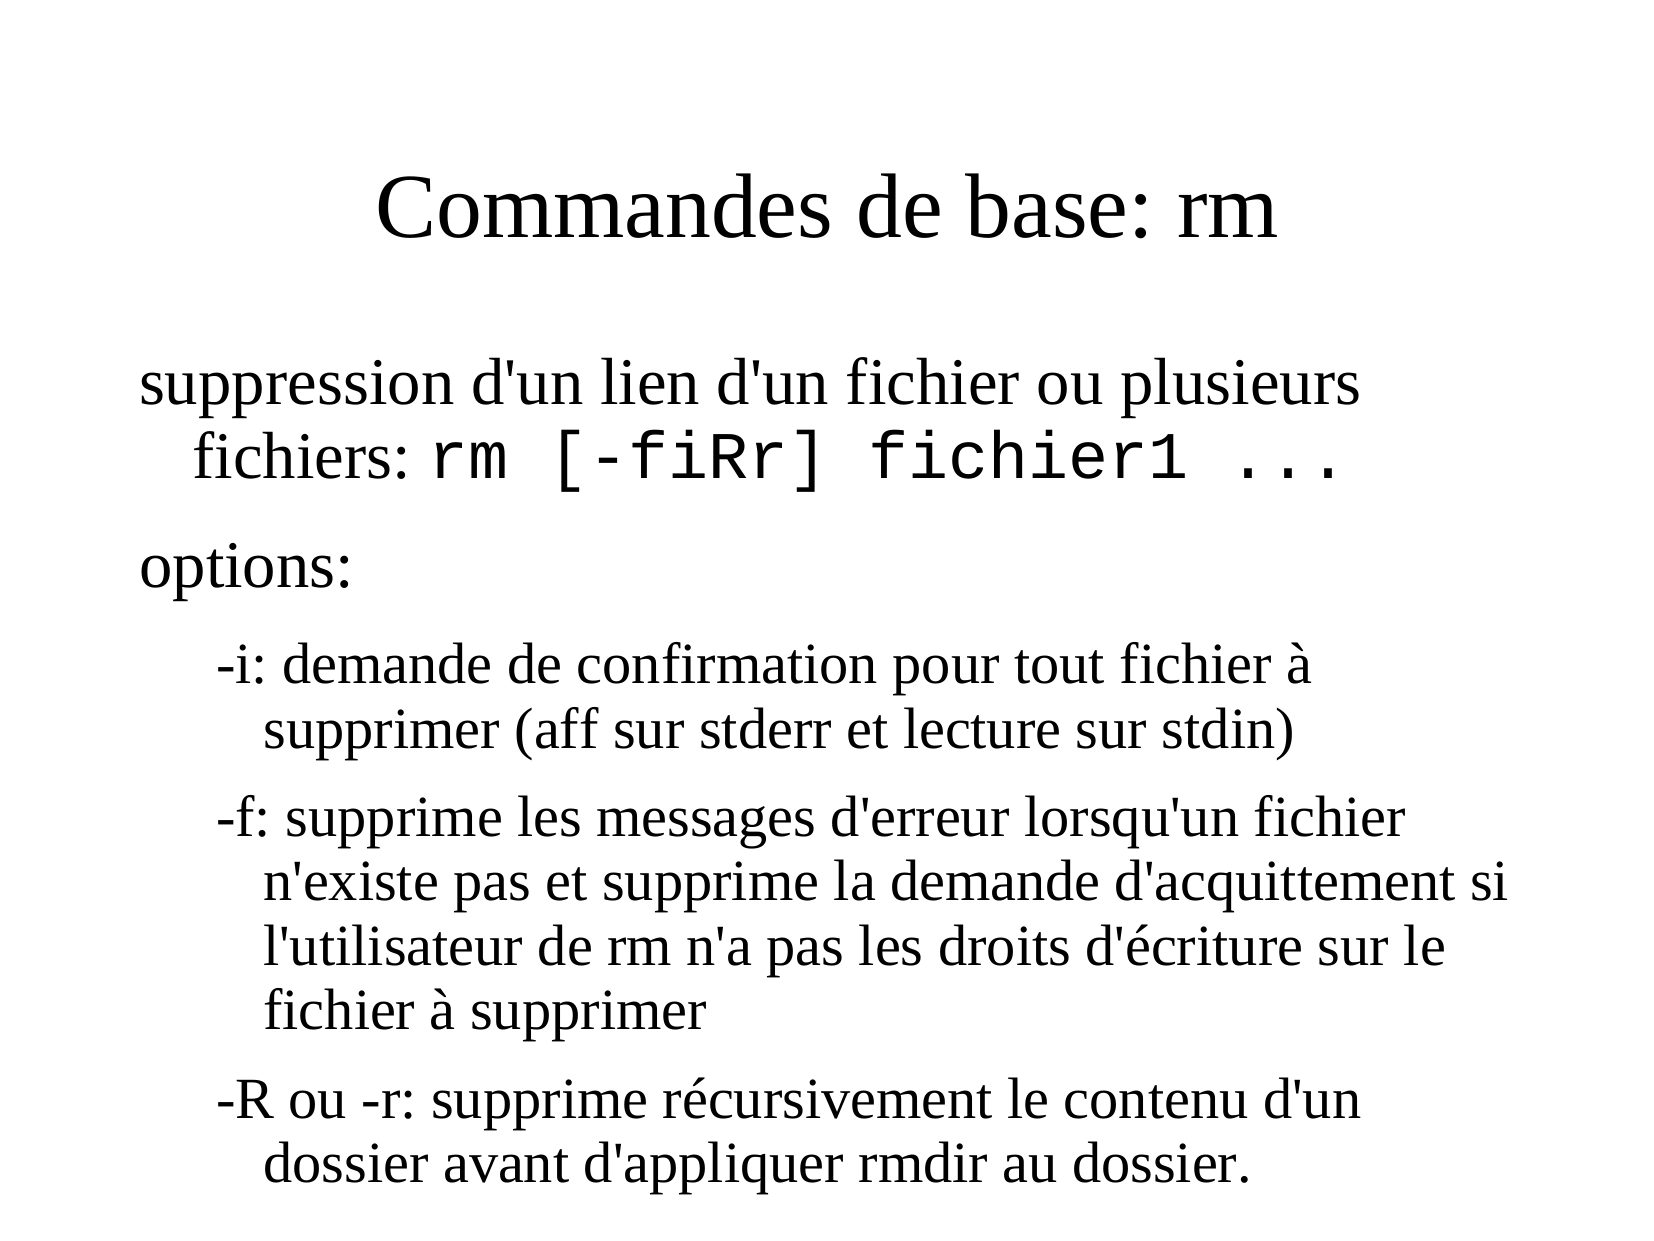

# Commandes de base: rm
suppression d'un lien d'un fichier ou plusieurs fichiers: rm [-fiRr] fichier1 ...
options:
-i: demande de confirmation pour tout fichier à supprimer (aff sur stderr et lecture sur stdin)
-f: supprime les messages d'erreur lorsqu'un fichier n'existe pas et supprime la demande d'acquittement si l'utilisateur de rm n'a pas les droits d'écriture sur le fichier à supprimer
-R ou -r: supprime récursivement le contenu d'un dossier avant d'appliquer rmdir au dossier.